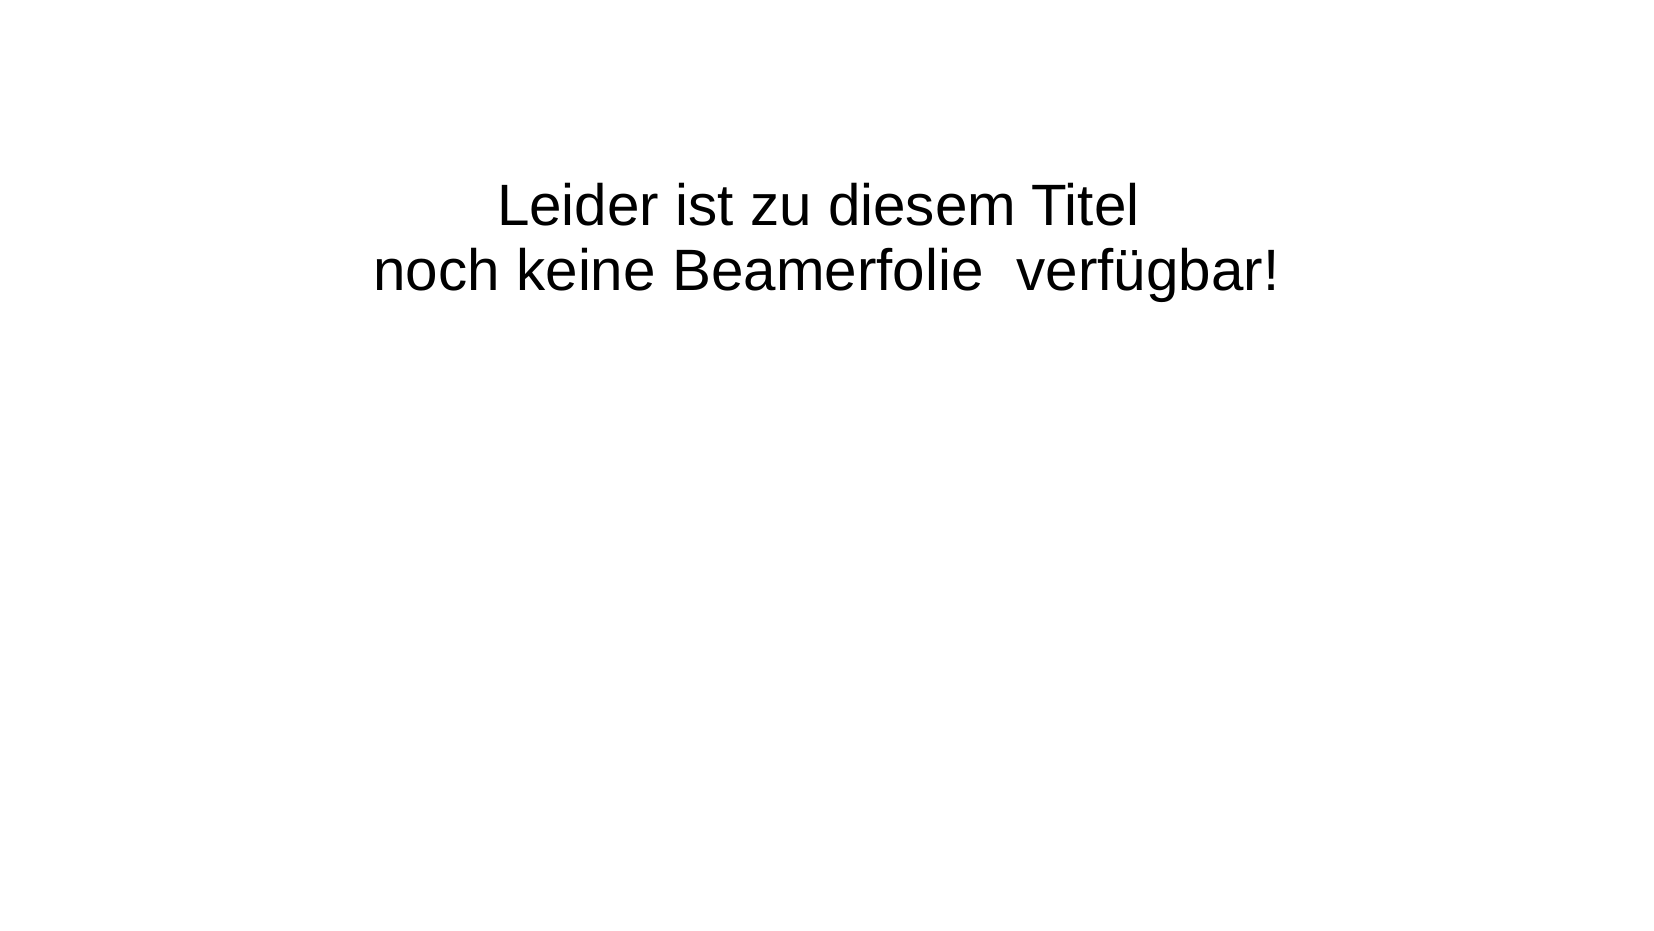

Leider ist zu diesem Titel
noch keine Beamerfolie verfügbar!